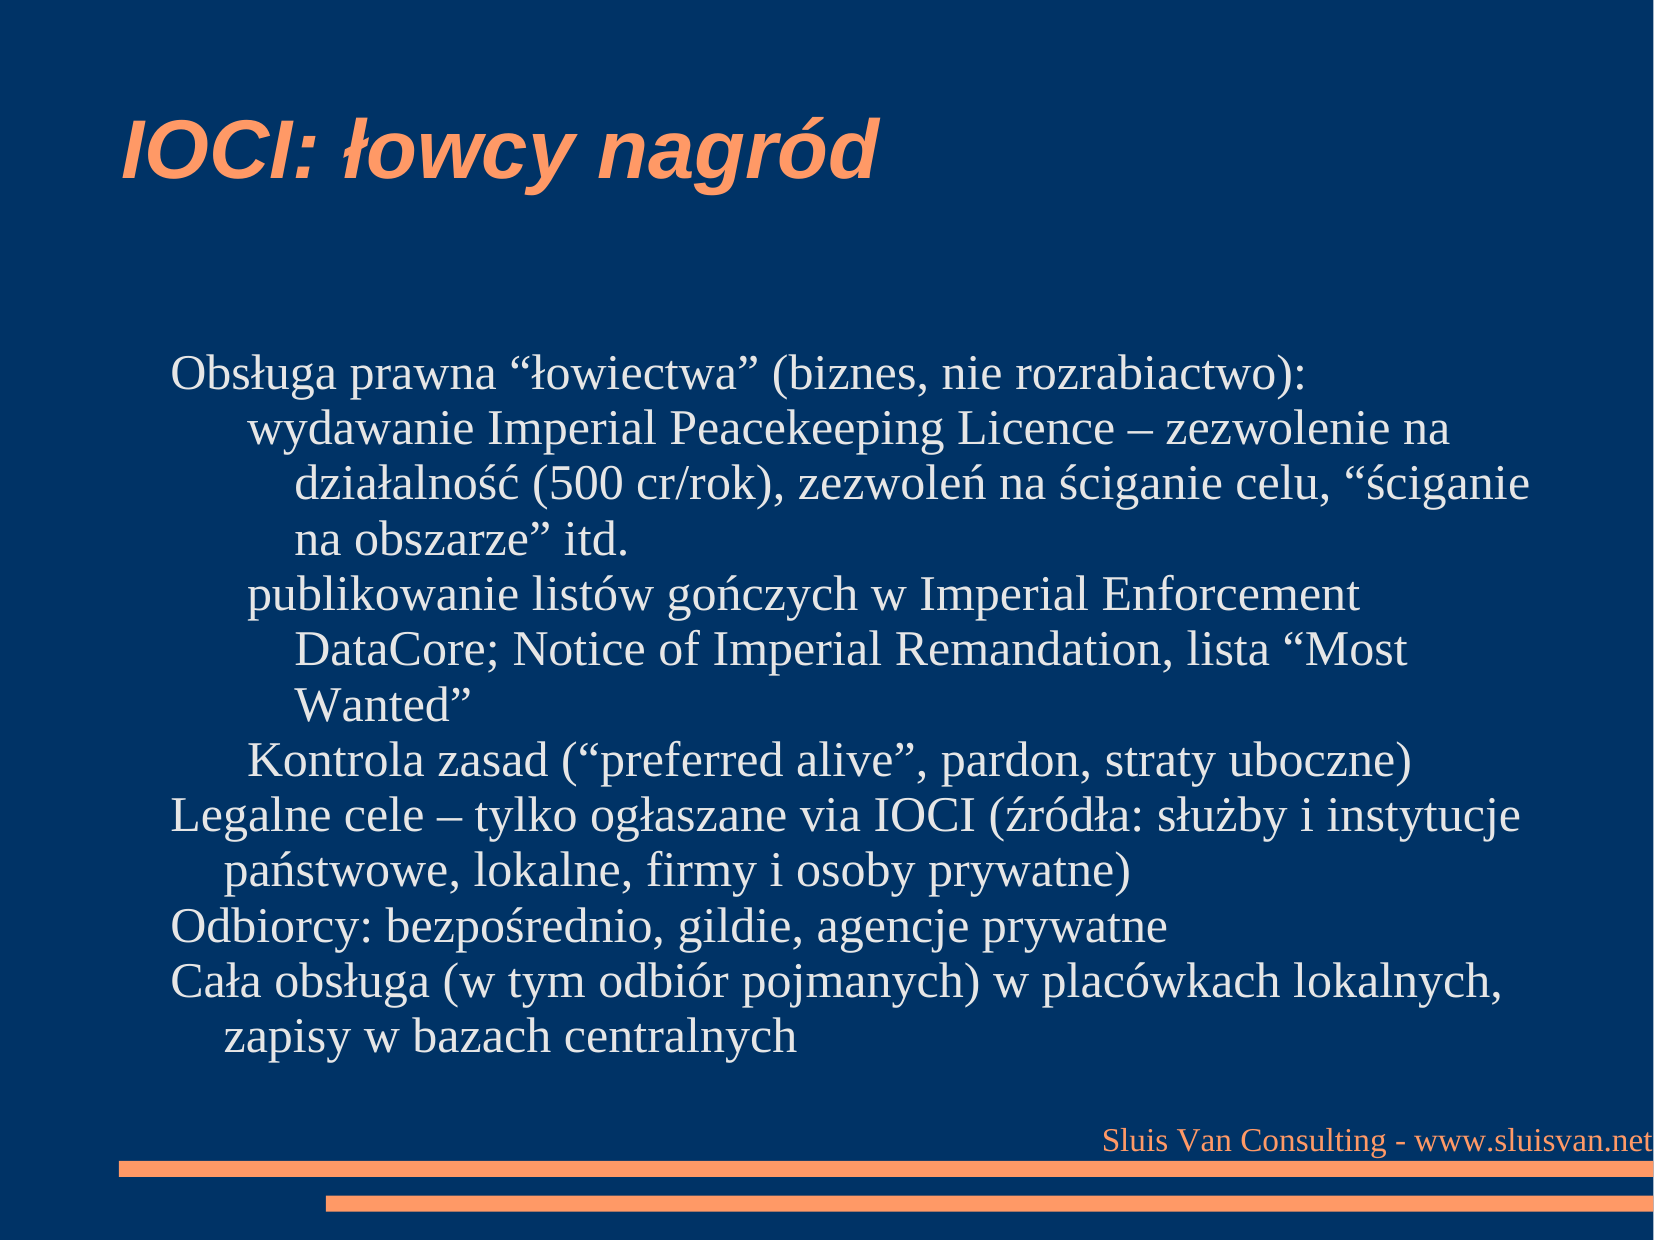

# IOCI: łowcy nagród
Obsługa prawna “łowiectwa” (biznes, nie rozrabiactwo):
wydawanie Imperial Peacekeeping Licence – zezwolenie na działalność (500 cr/rok), zezwoleń na ściganie celu, “ściganie na obszarze” itd.
publikowanie listów gończych w Imperial Enforcement DataCore; Notice of Imperial Remandation, lista “Most Wanted”
Kontrola zasad (“preferred alive”, pardon, straty uboczne)
Legalne cele – tylko ogłaszane via IOCI (źródła: służby i instytucje państwowe, lokalne, firmy i osoby prywatne)
Odbiorcy: bezpośrednio, gildie, agencje prywatne
Cała obsługa (w tym odbiór pojmanych) w placówkach lokalnych, zapisy w bazach centralnych
Sluis Van Consulting - www.sluisvan.net